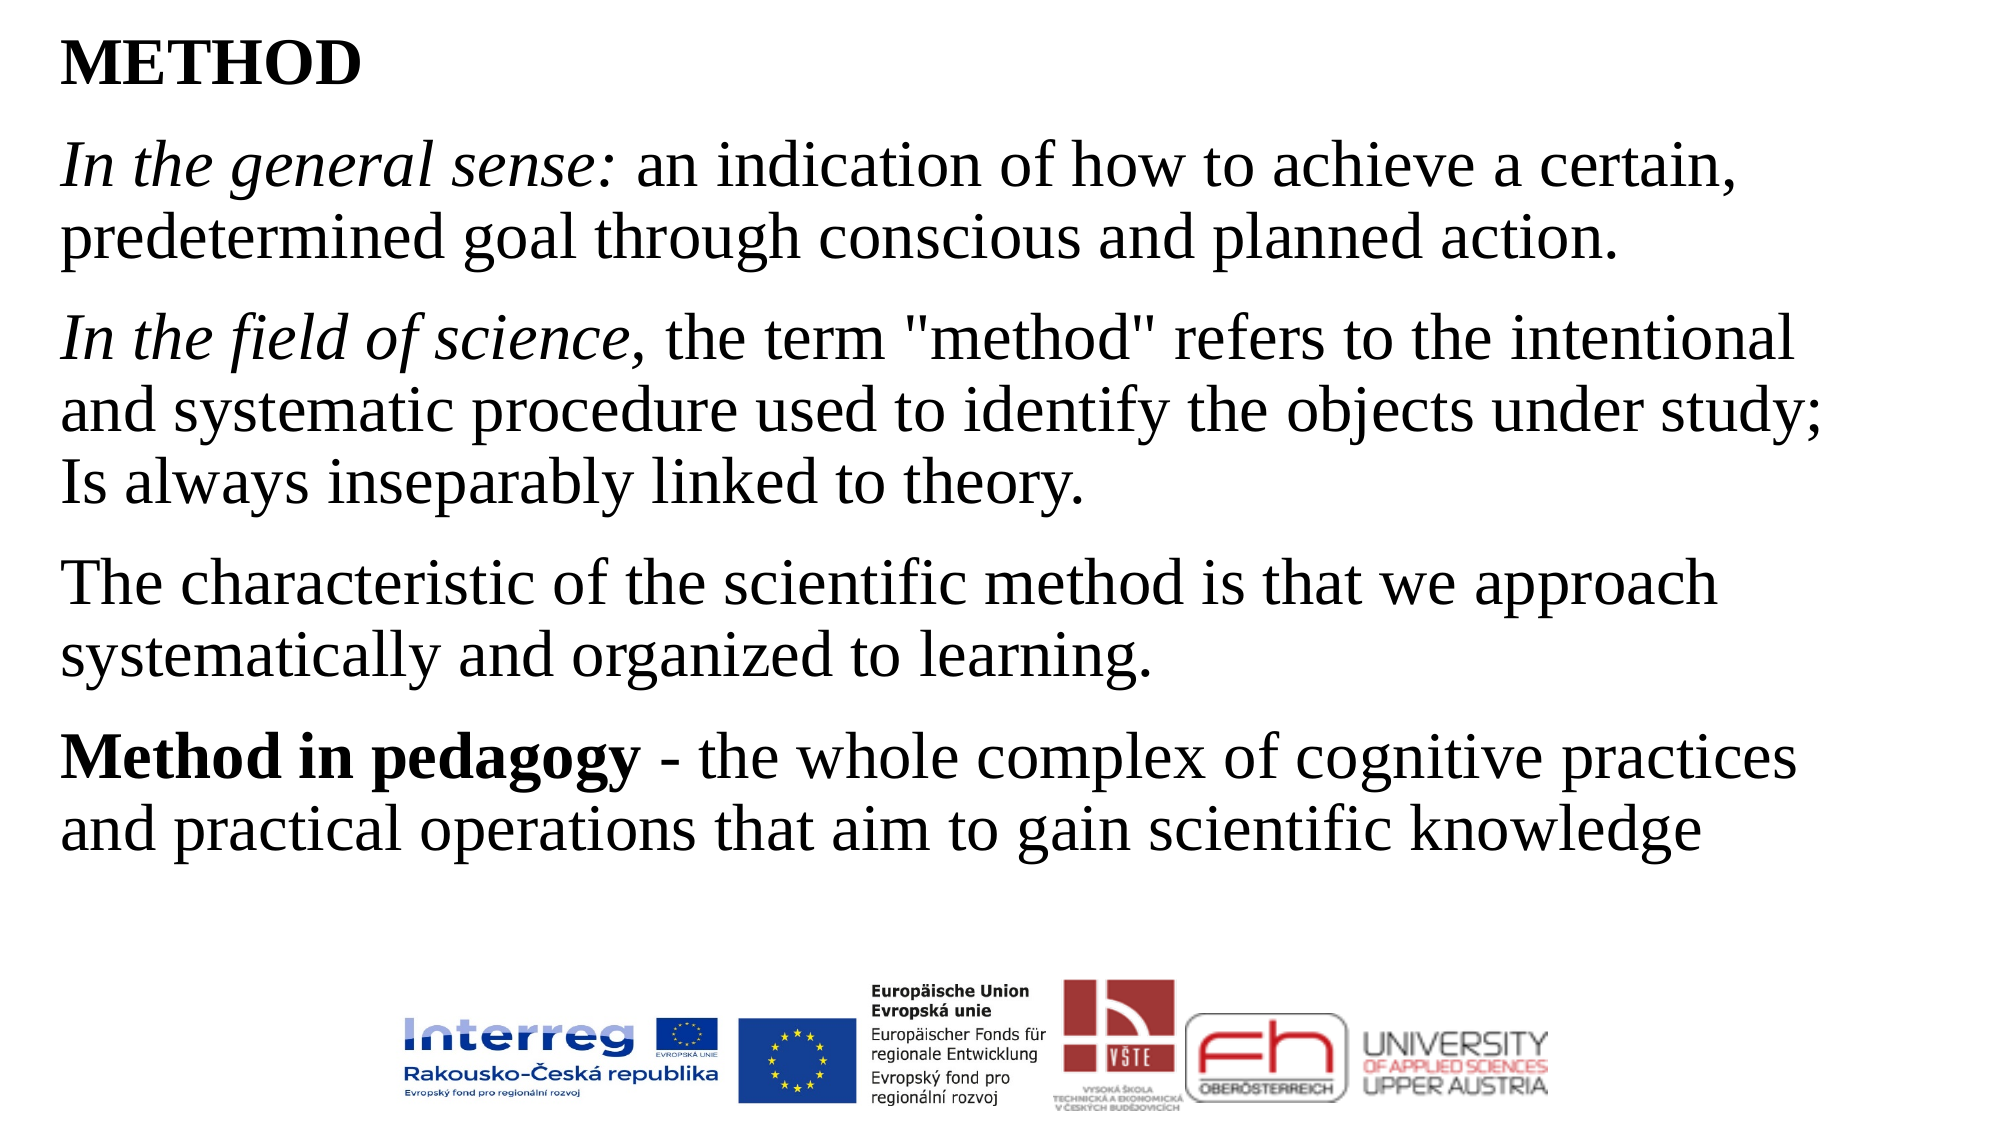

# METHOD
In the general sense: an indication of how to achieve a certain, predetermined goal through conscious and planned action.
In the field of science, the term "method" refers to the intentional and systematic procedure used to identify the objects under study; Is always inseparably linked to theory.
The characteristic of the scientific method is that we approach systematically and organized to learning.
Method in pedagogy - the whole complex of cognitive practices and practical operations that aim to gain scientific knowledge